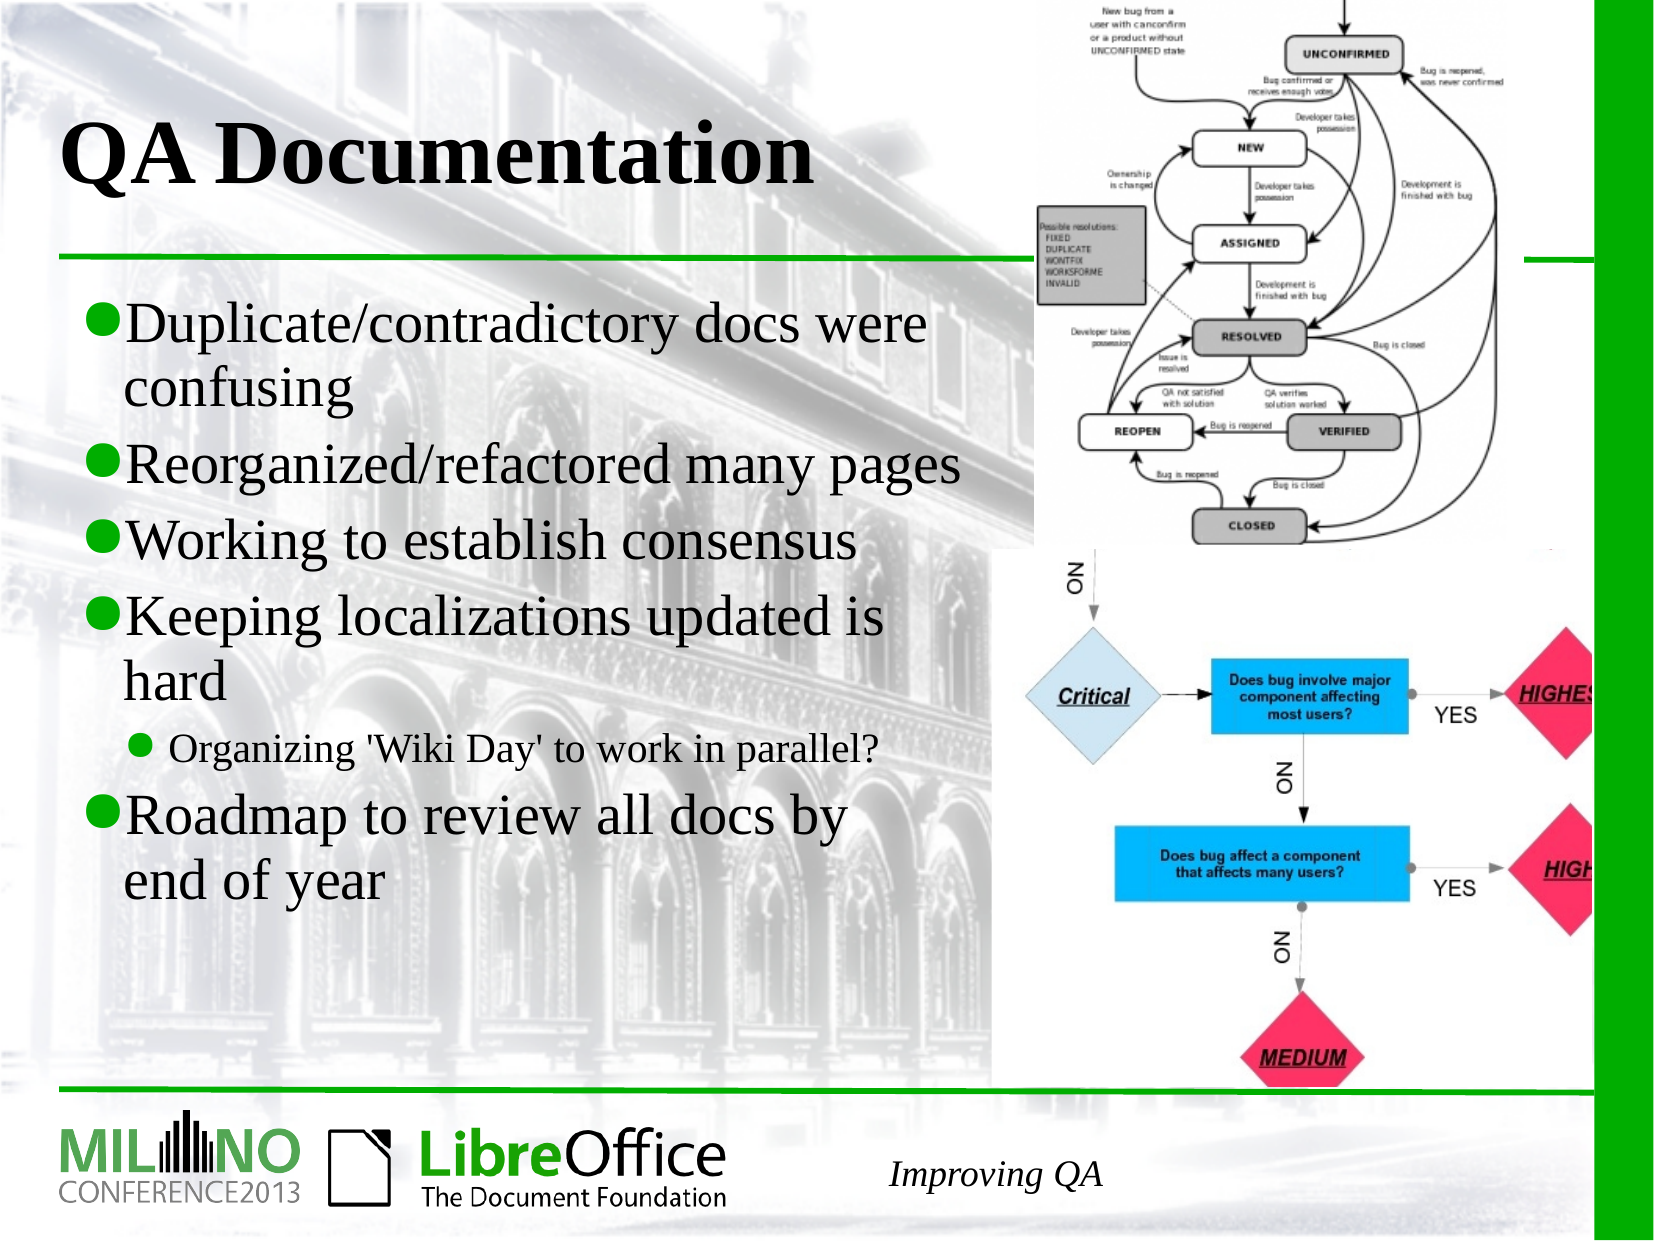

# QA Documentation
Duplicate/contradictory docs were
confusing
Reorganized/refactored many pages
Working to establish consensus
Keeping localizations updated is
hard
Organizing 'Wiki Day' to work in parallel?
Roadmap to review all docs by
end of year